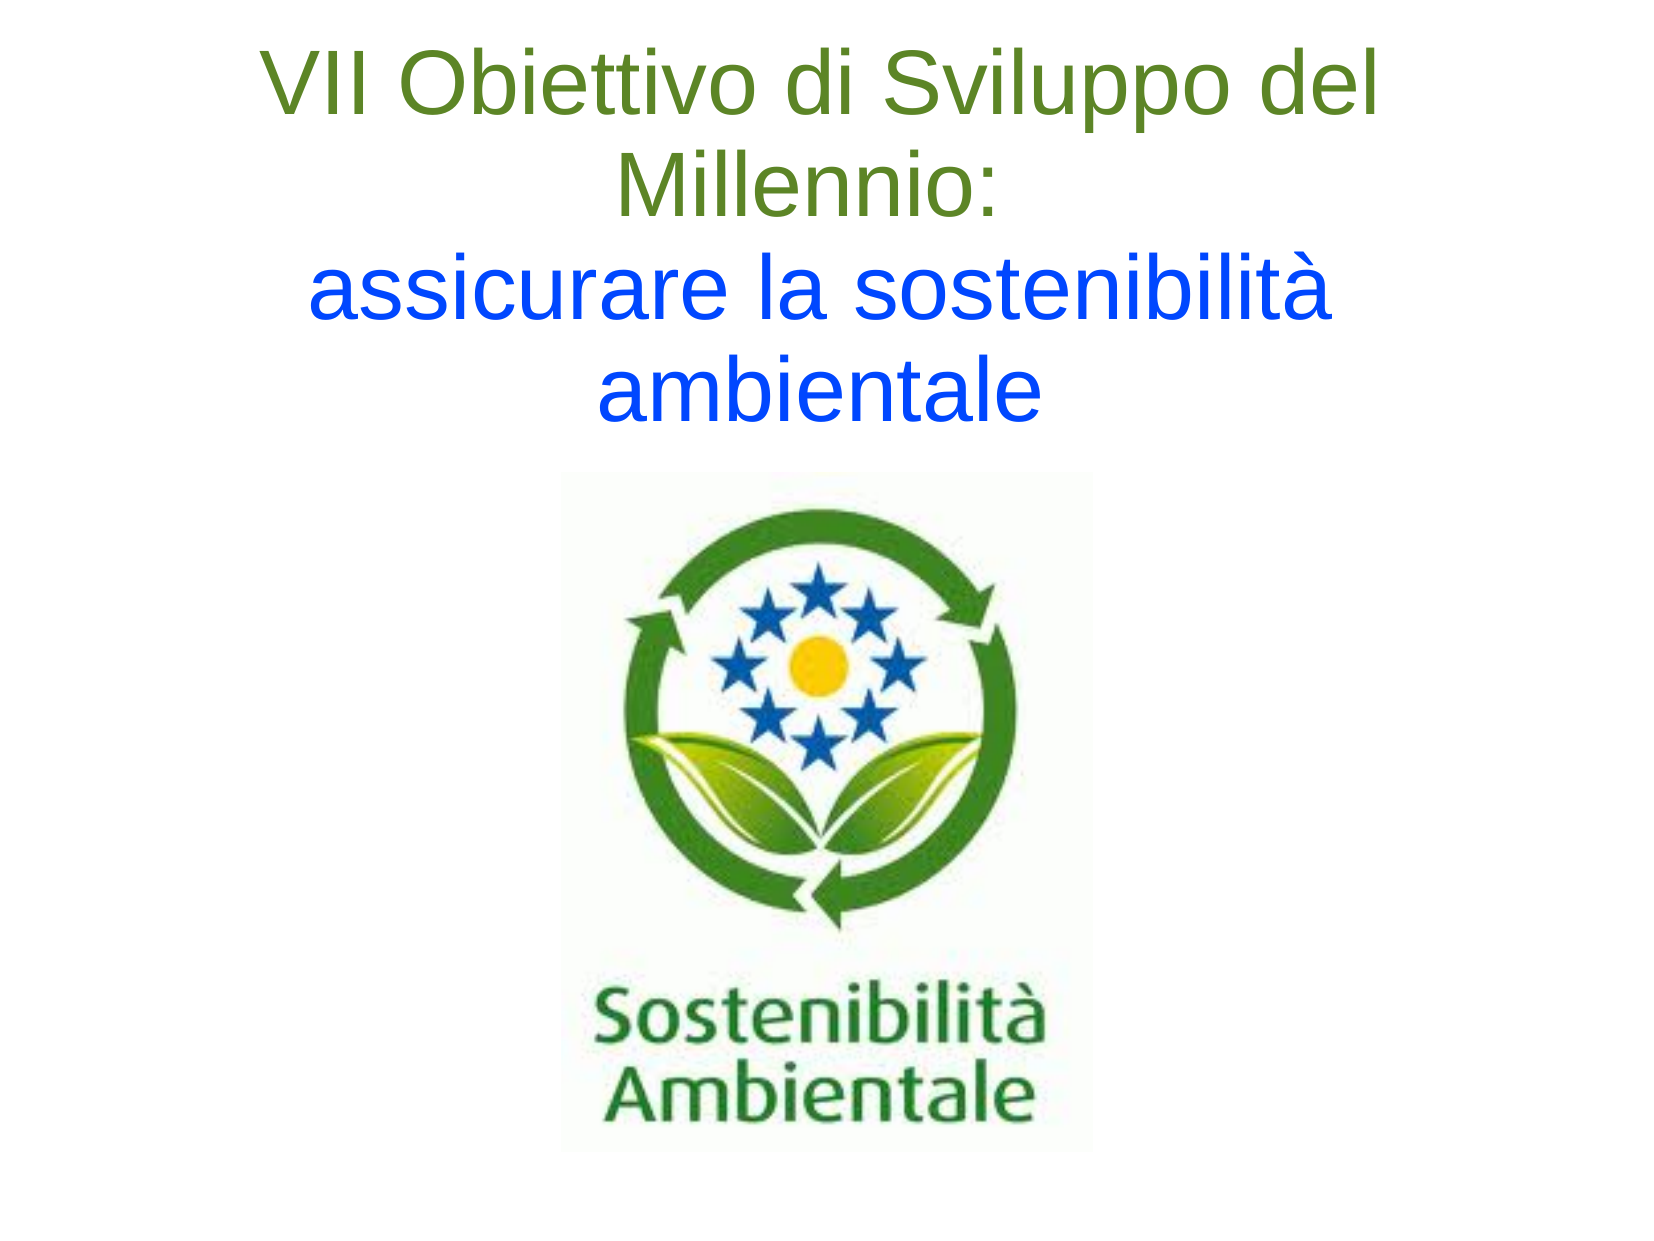

# VII Obiettivo di Sviluppo del Millennio: assicurare la sostenibilità ambientale